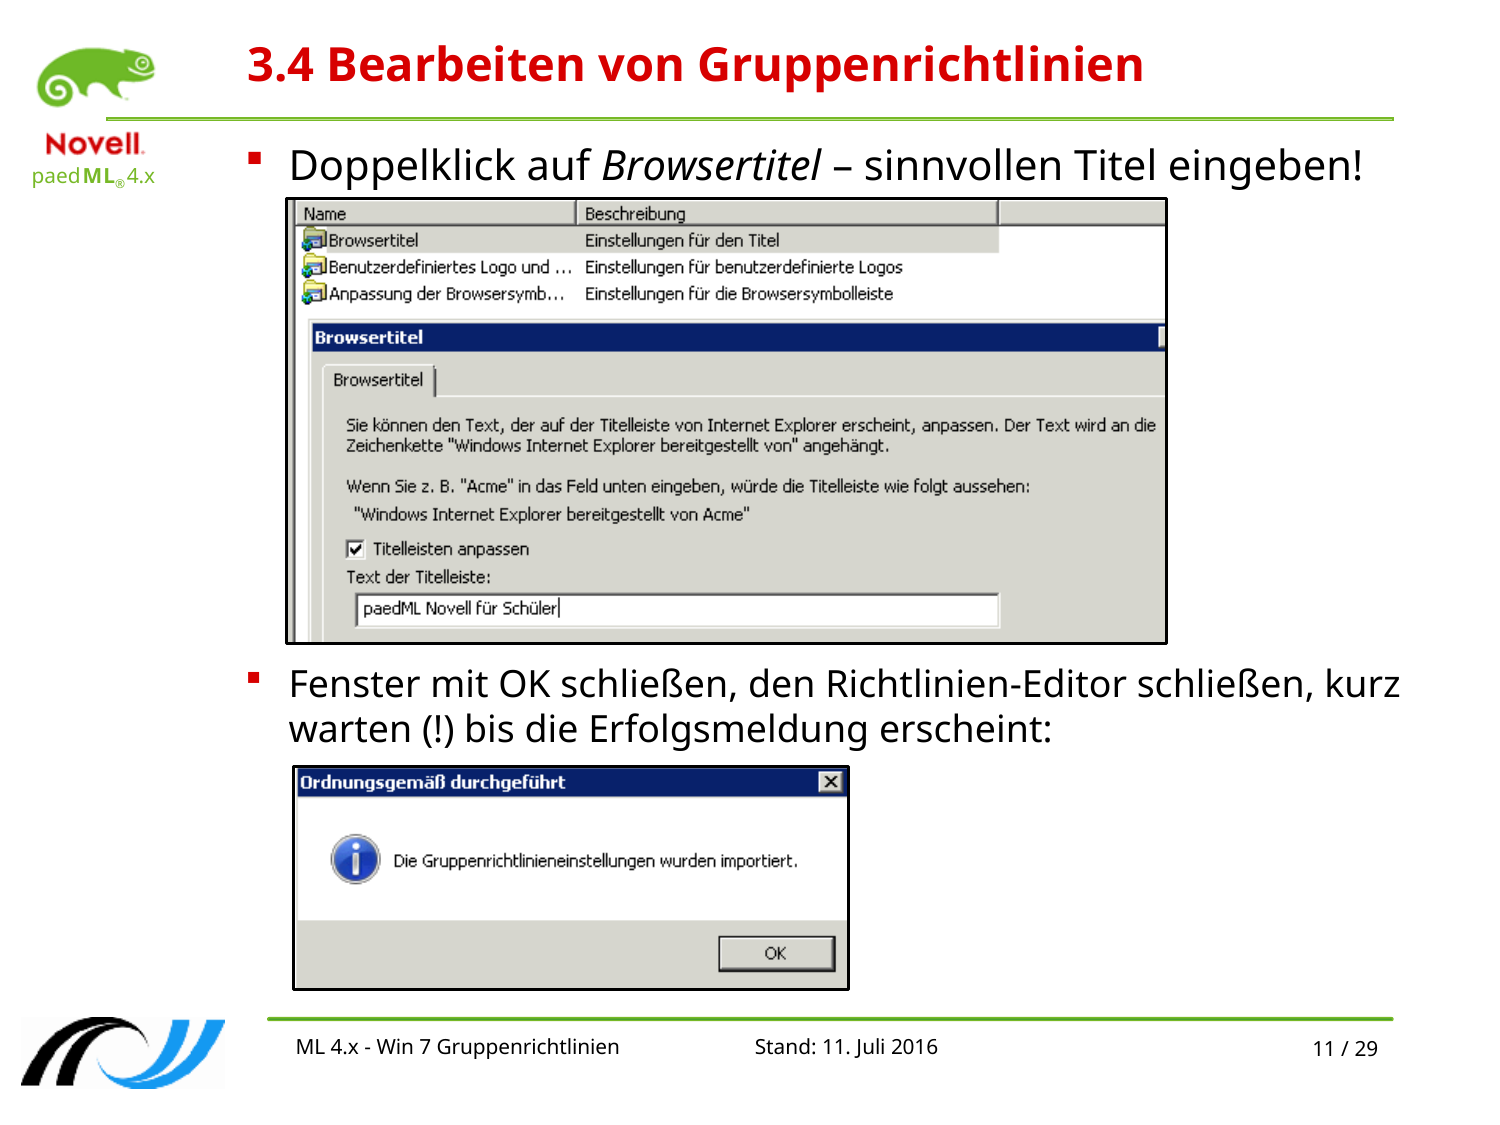

# 3.4 Bearbeiten von Gruppenrichtlinien
Doppelklick auf Browsertitel – sinnvollen Titel eingeben!
Fenster mit OK schließen, den Richtlinien-Editor schließen, kurz warten (!) bis die Erfolgsmeldung erscheint:
ML 4.x - Win 7 Gruppenrichtlinien
11. Juli 2016
11